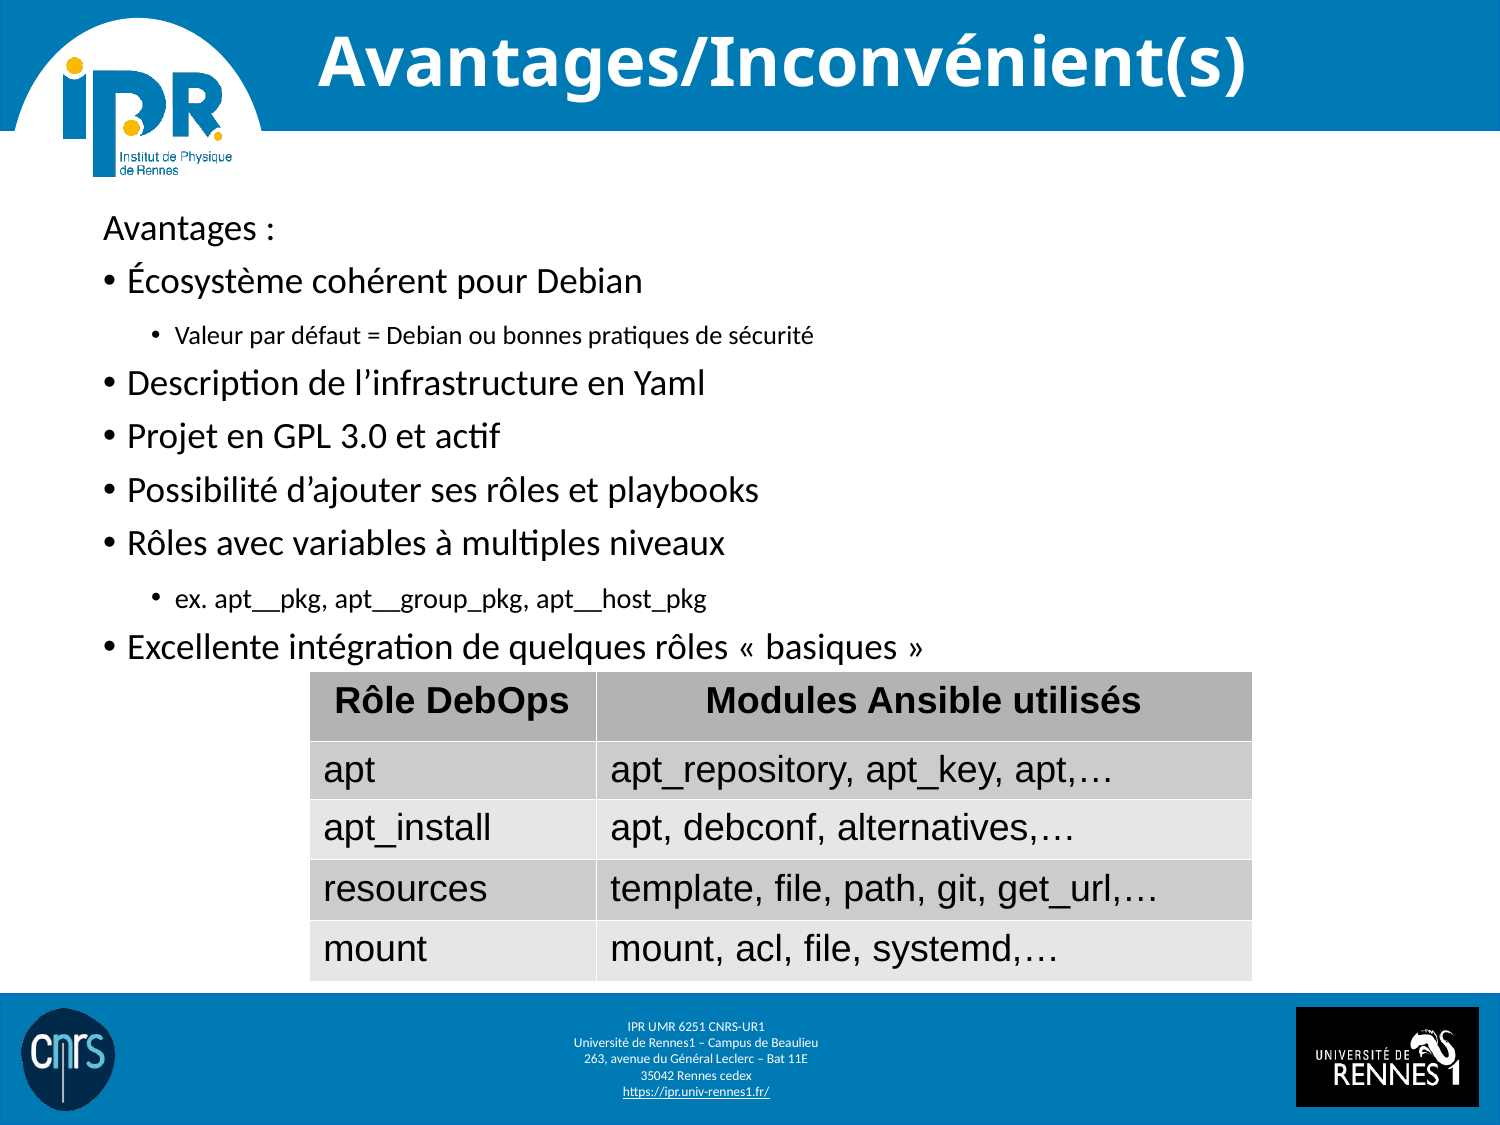

Avantages/Inconvénient(s)
# Avantages :
Écosystème cohérent pour Debian
Valeur par défaut = Debian ou bonnes pratiques de sécurité
Description de l’infrastructure en Yaml
Projet en GPL 3.0 et actif
Possibilité d’ajouter ses rôles et playbooks
Rôles avec variables à multiples niveaux
ex. apt__pkg, apt__group_pkg, apt__host_pkg
Excellente intégration de quelques rôles « basiques »
| Rôle DebOps | Modules Ansible utilisés |
| --- | --- |
| apt | apt\_repository, apt\_key, apt,… |
| apt\_install | apt, debconf, alternatives,… |
| resources | template, file, path, git, get\_url,… |
| mount | mount, acl, file, systemd,… |